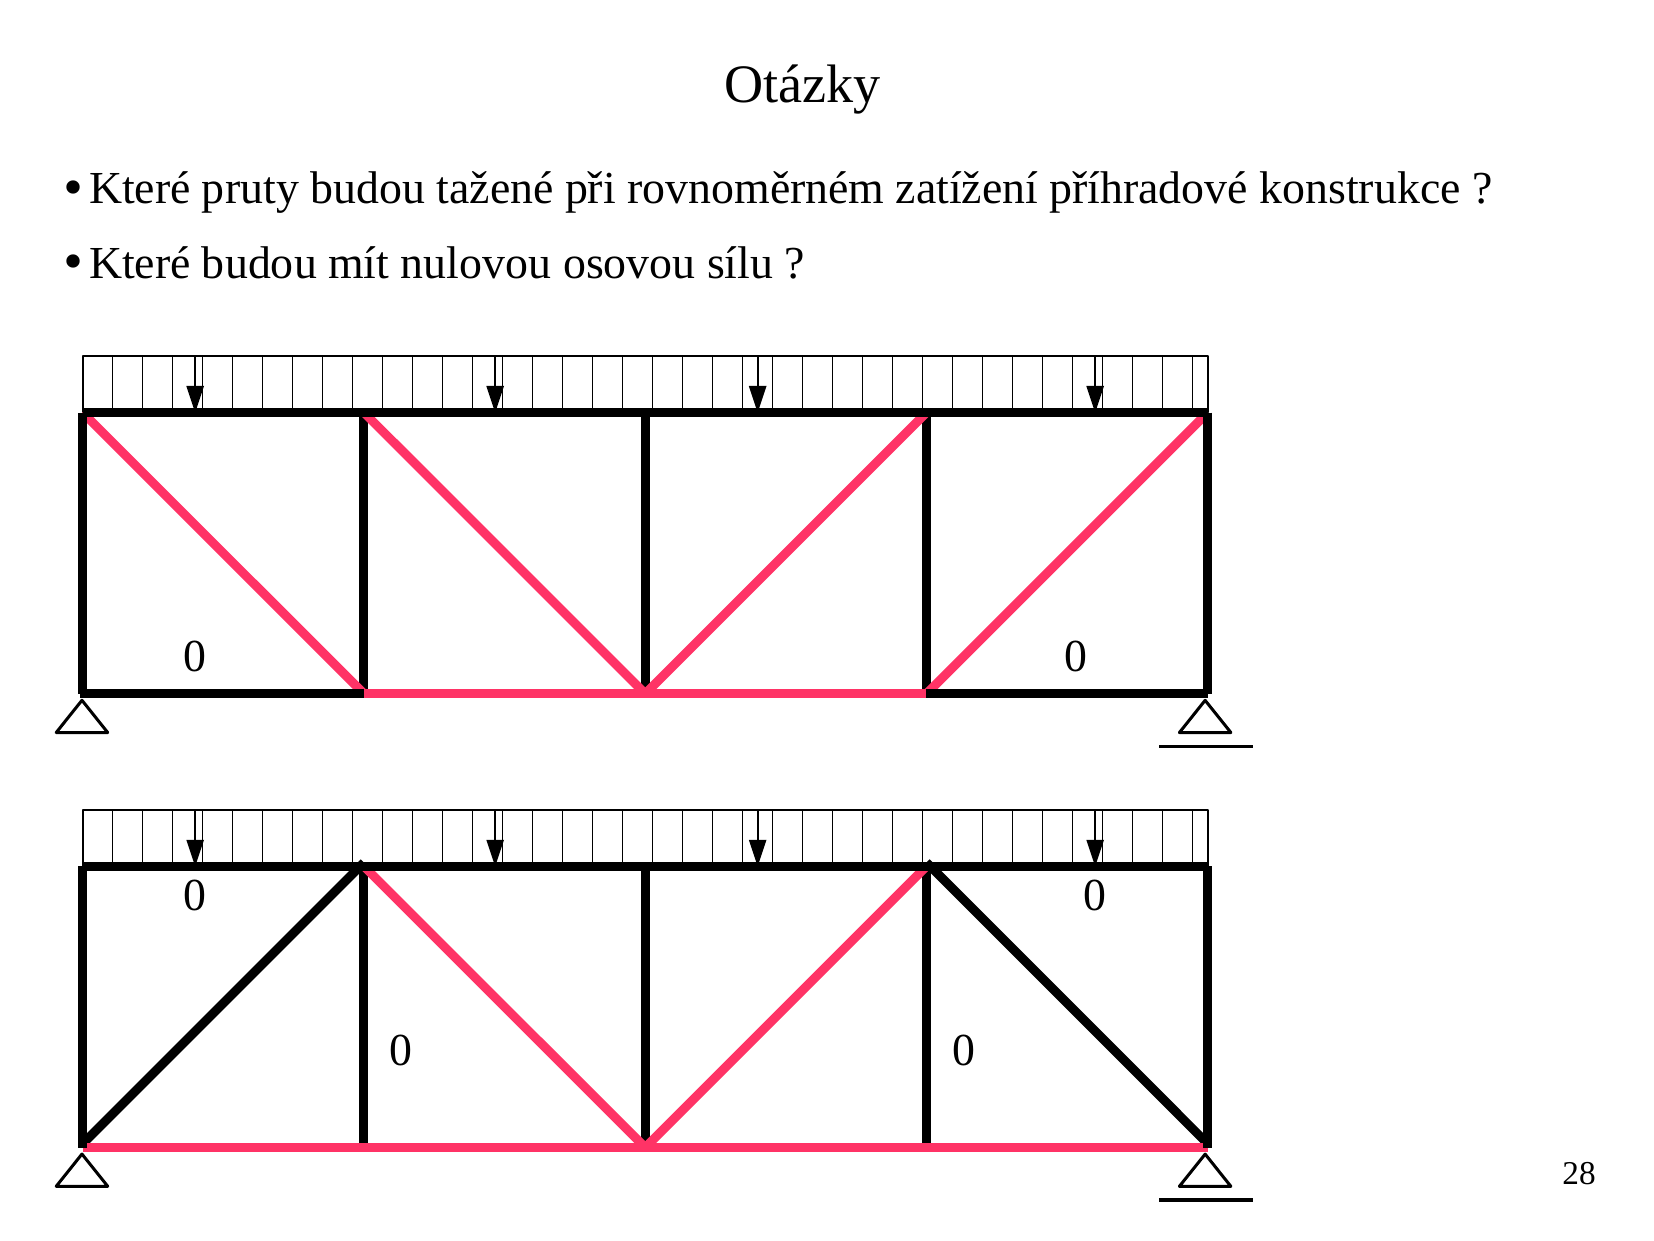

# Otázky
Které pruty budou tažené při rovnoměrném zatížení příhradové konstrukce ?
Které budou mít nulovou osovou sílu ?
0
0
0
0
0
0
28